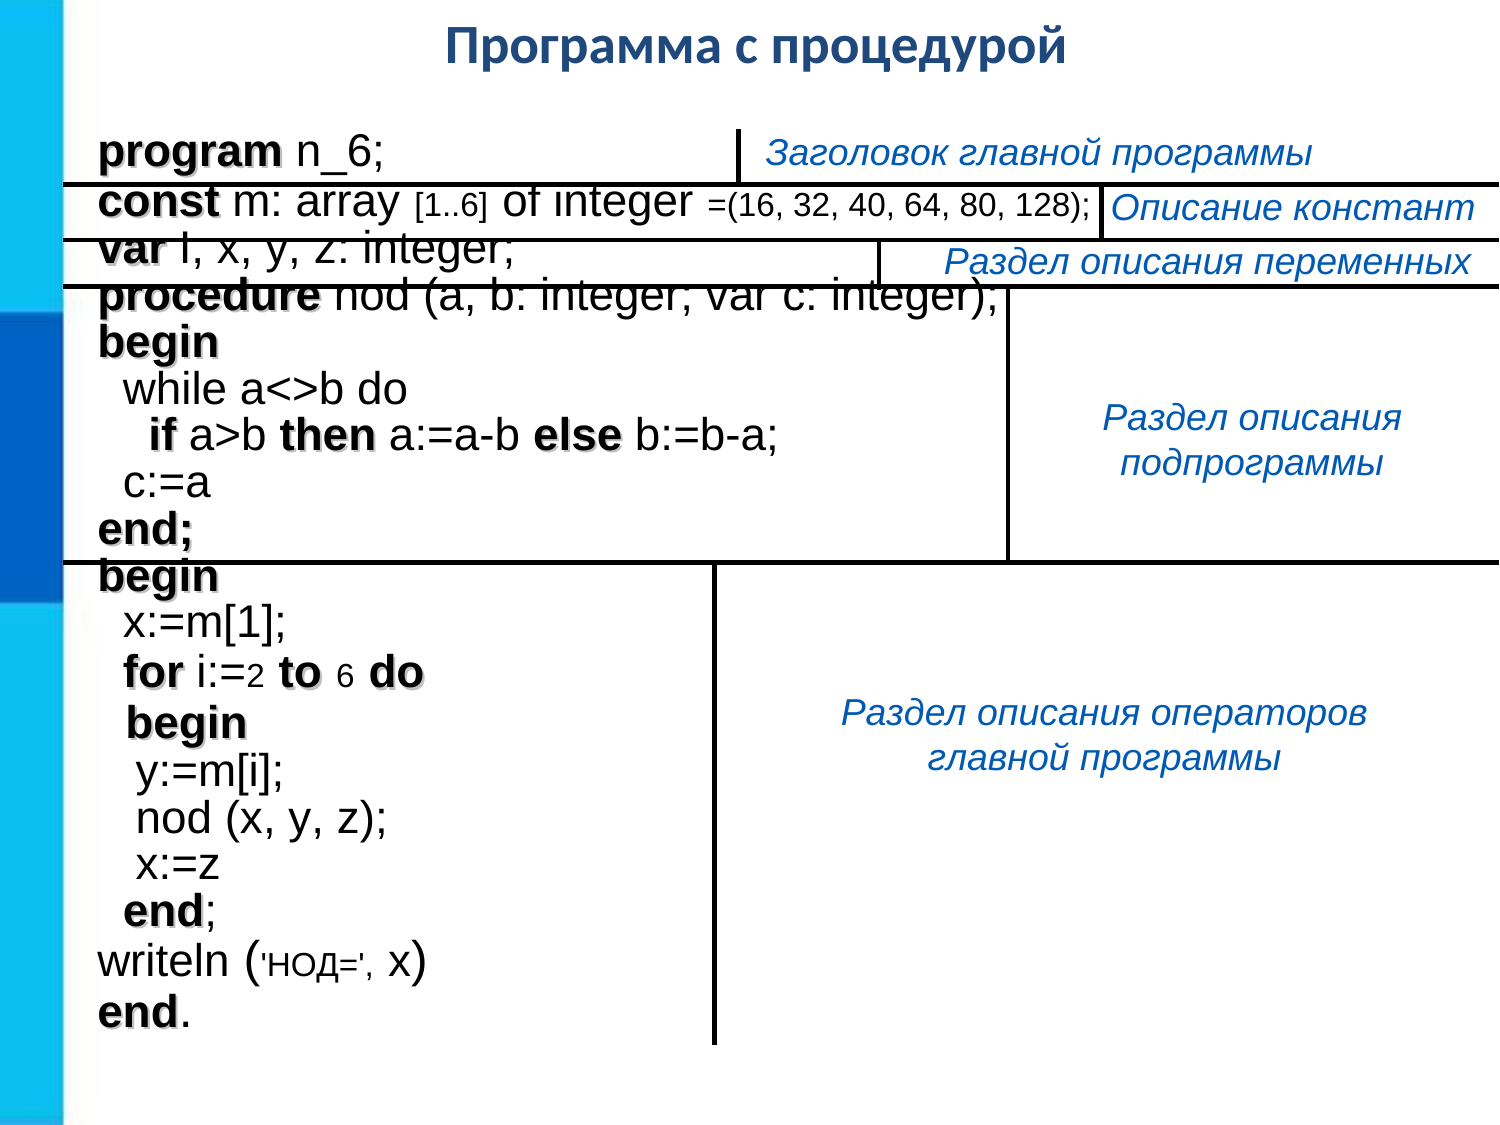

Программа с процедурой
program n_6;
const m: array [1..6] of integer =(16, 32, 40, 64, 80, 128);
var I, x, y, z: integer;
procedure nod (a, b: integer; var c: integer);
begin
 while a<>b do
 if a>b then a:=a-b else b:=b-a;
 c:=a
end;
begin
 x:=m[1];
 for i:=2 to 6 do
 begin
 y:=m[i];
 nod (x, y, z);
 x:=z
 end;
writeln ('НОД=', x)
end.
Заголовок главной программы
Описание констант
Раздел описания переменных
Раздел описания
подпрограммы
Раздел описания операторов
главной программы